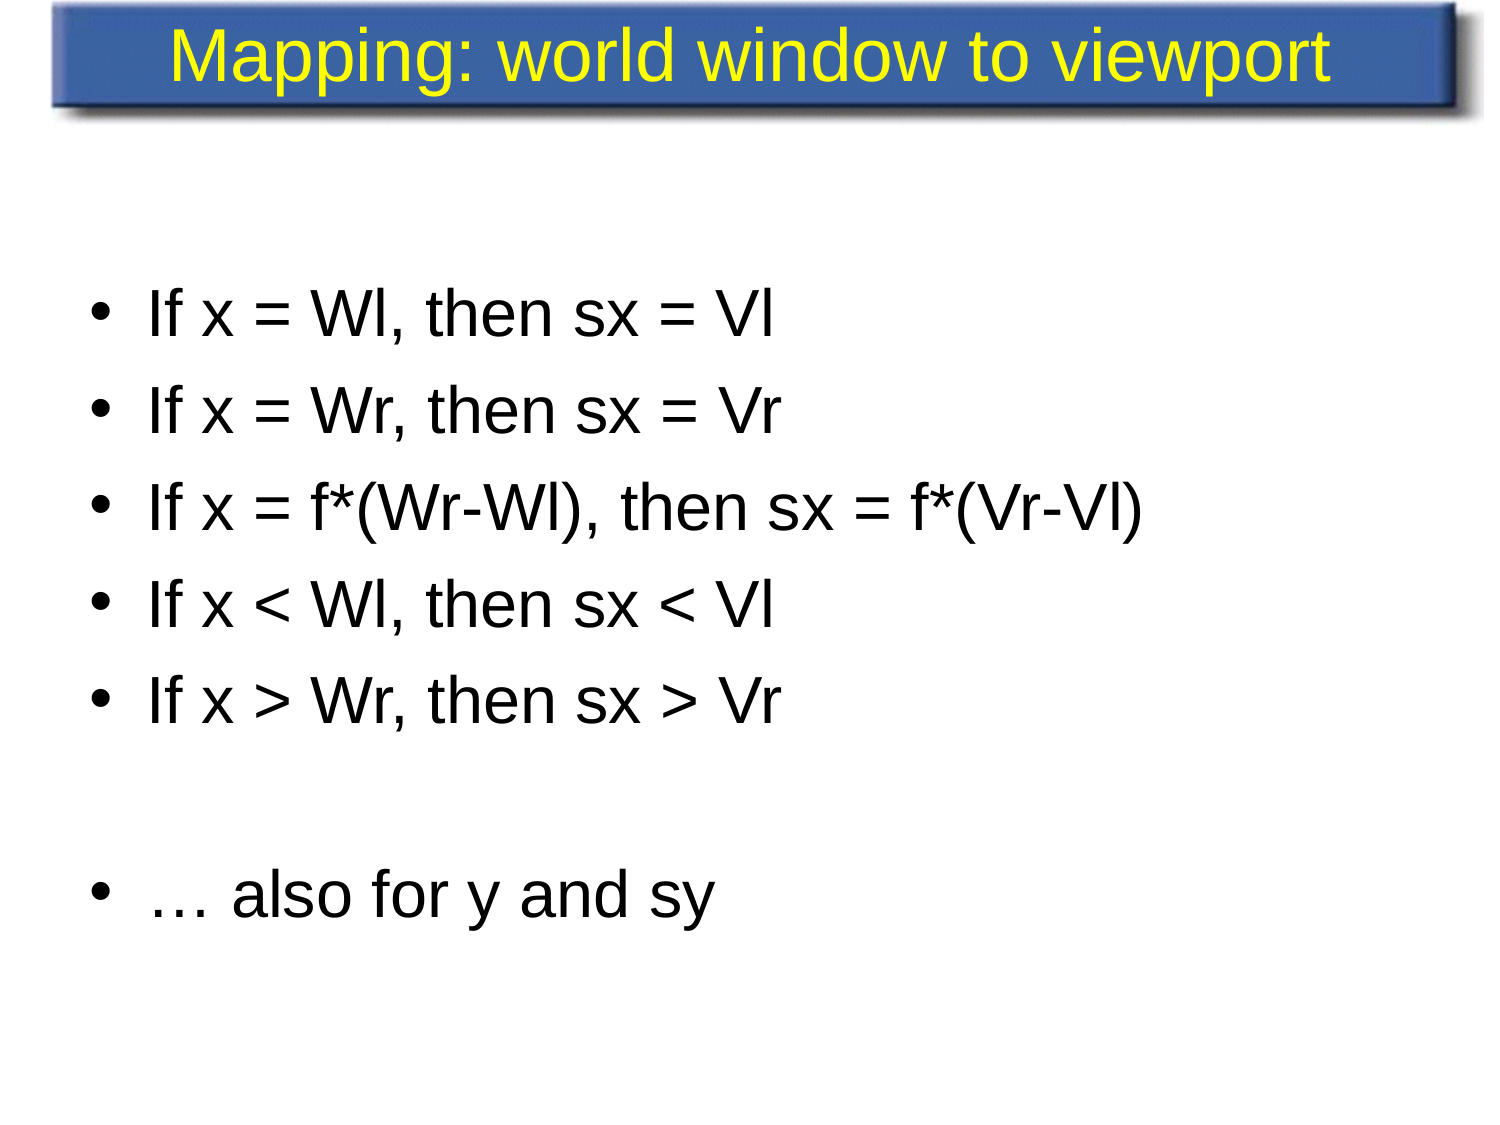

# Mapping: world window to viewport
If x = Wl, then sx = Vl
If x = Wr, then sx = Vr
If x = f*(Wr-Wl), then sx = f*(Vr-Vl)
If x < Wl, then sx < Vl
If x > Wr, then sx > Vr
… also for y and sy